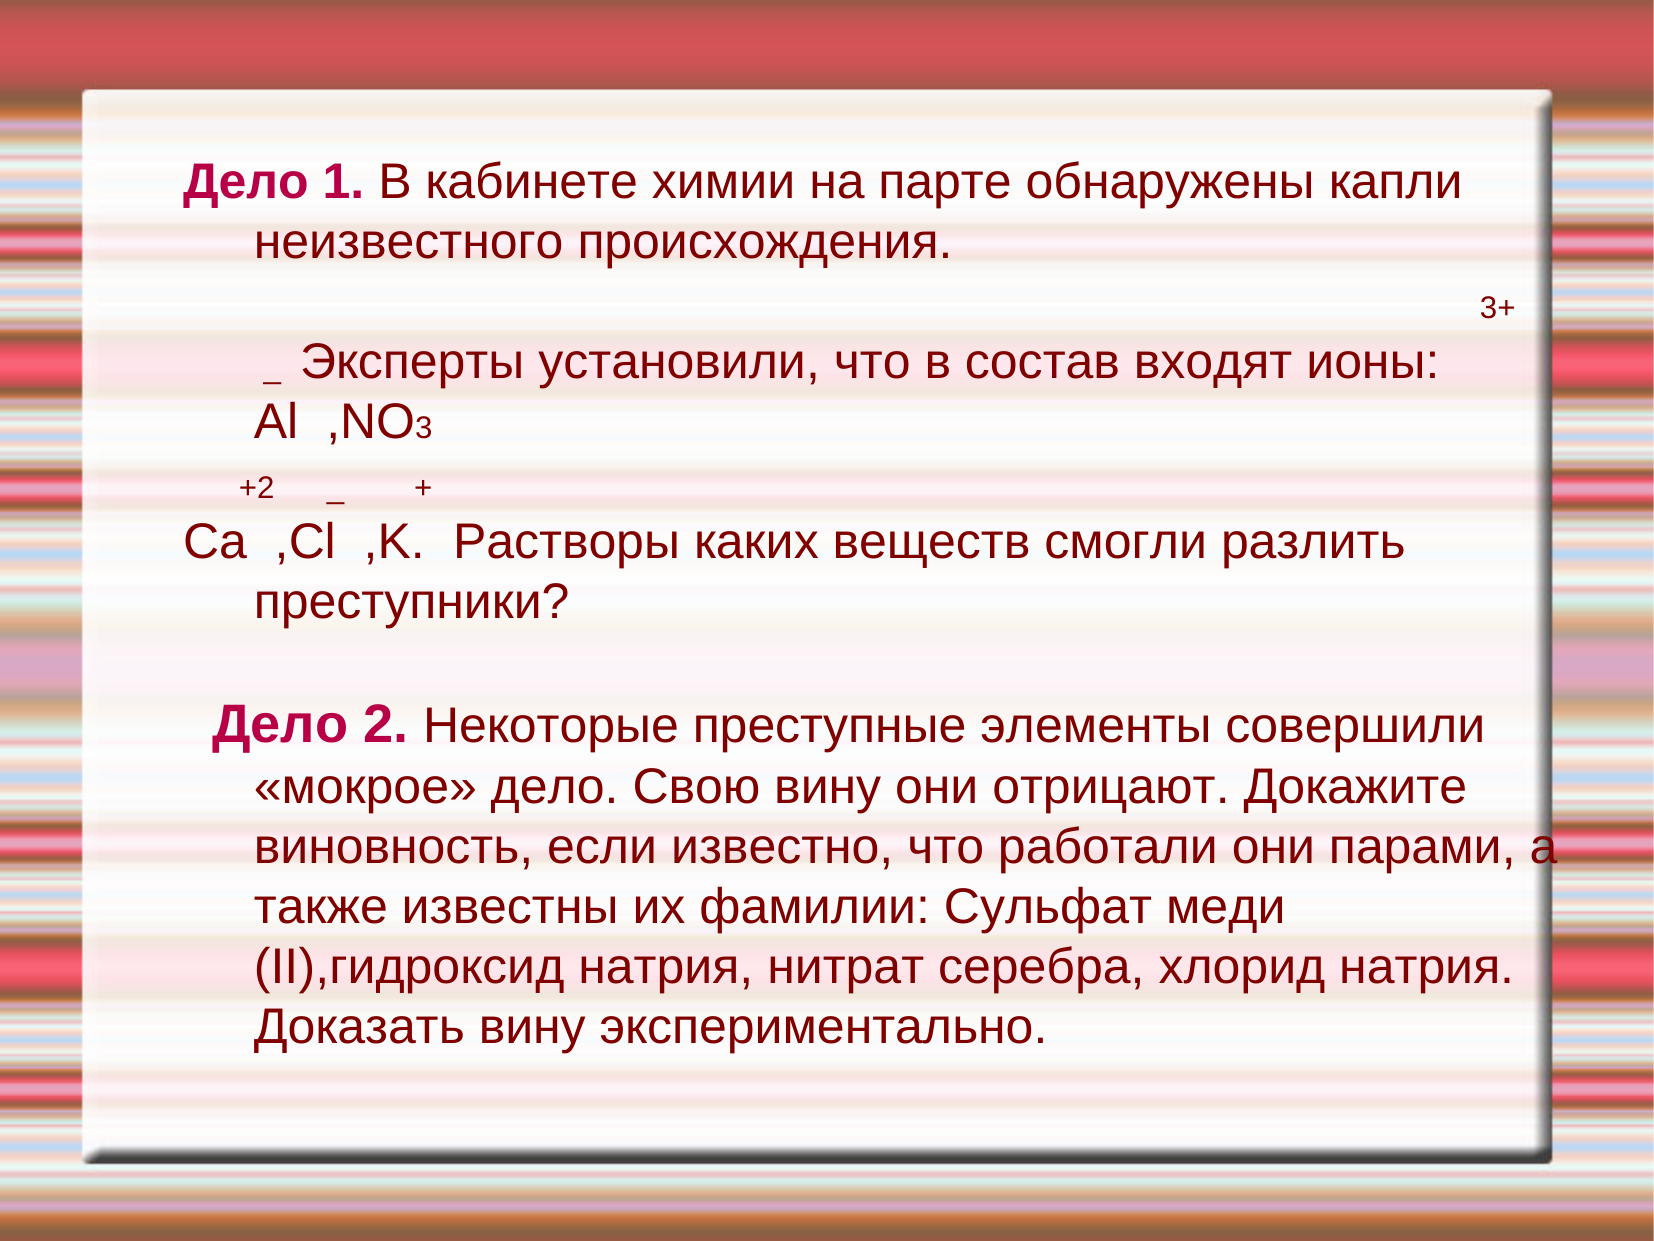

#
Дело 1. В кабинете химии на парте обнаружены капли неизвестного происхождения.
 3+ _ Эксперты установили, что в состав входят ионы: Al ,NО3
 +2 _ +
Ca ,Cl ,K. Растворы каких веществ смогли разлить преступники?
 Дело 2. Некоторые преступные элементы совершили «мокрое» дело. Свою вину они отрицают. Докажите виновность, если известно, что работали они парами, а также известны их фамилии: Сульфат меди (II),гидроксид натрия, нитрат серебра, хлорид натрия. Доказать вину экспериментально.